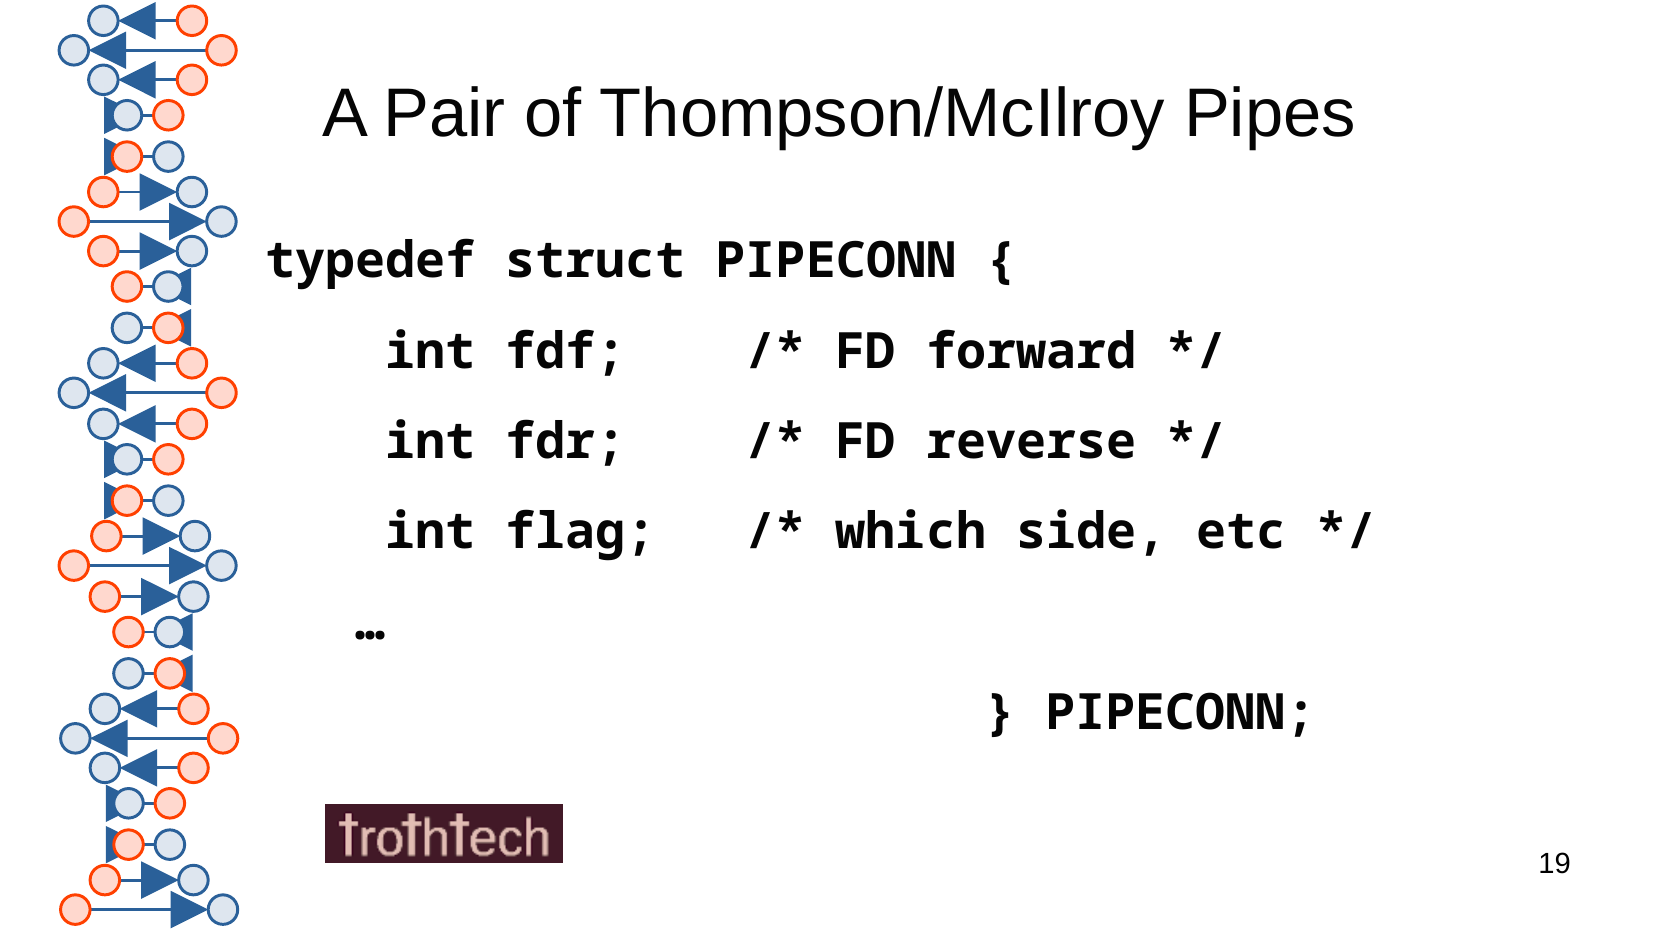

# A Pair of Thompson/McIlroy Pipes
typedef struct PIPECONN {
 int fdf; /* FD forward */
 int fdr; /* FD reverse */
 int flag; /* which side, etc */
 …
 } PIPECONN;
19